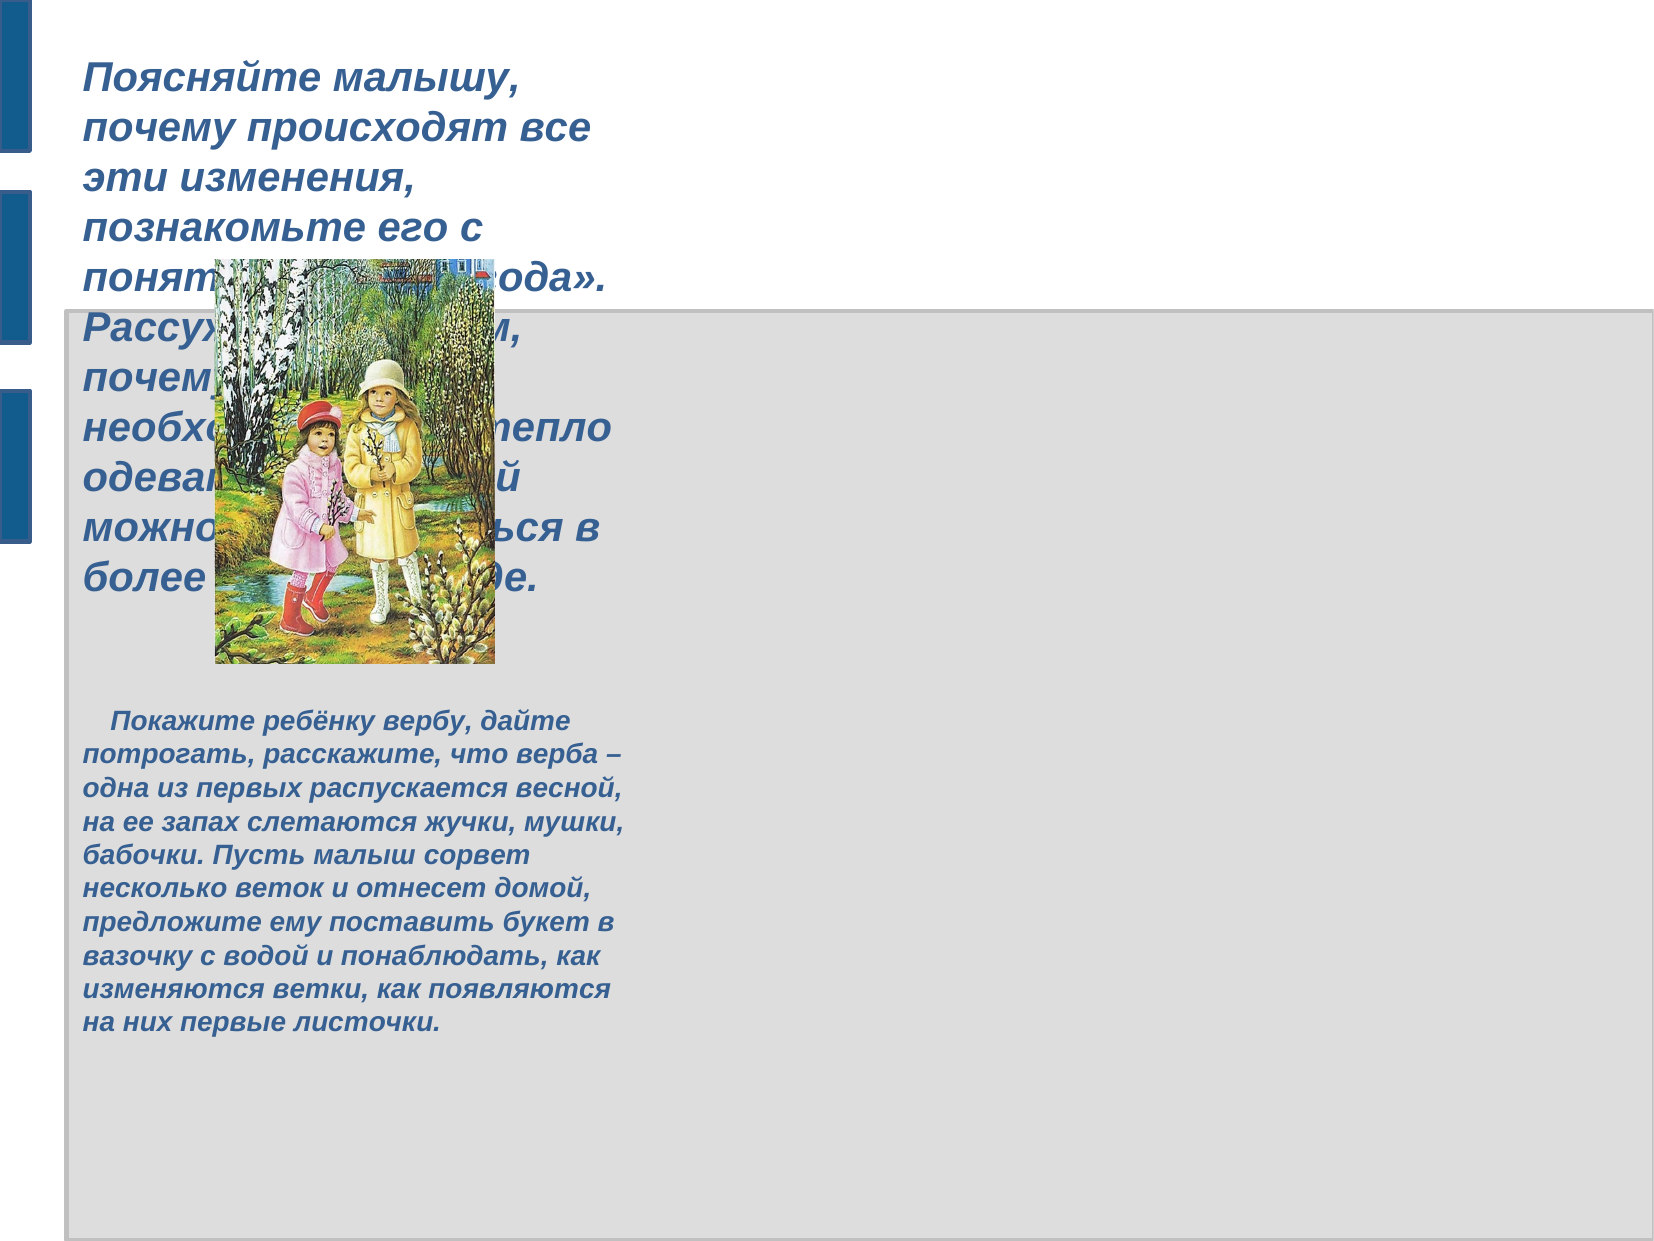

# Поясняйте малышу, почему происходят все эти изменения, познакомьте его с понятием «время года». Рассуждайте о том, почему зимой необходимо было тепло одеваться, а весной можно прогуливаться в более легкой одежде.
     Покажите ребёнку вербу, дайте потрогать, расскажите, что верба – одна из первых распускается весной, на ее запах слетаются жучки, мушки, бабочки. Пусть малыш сорвет несколько веток и отнесет домой, предложите ему поставить букет в вазочку с водой и понаблюдать, как изменяются ветки, как появляются на них первые листочки.